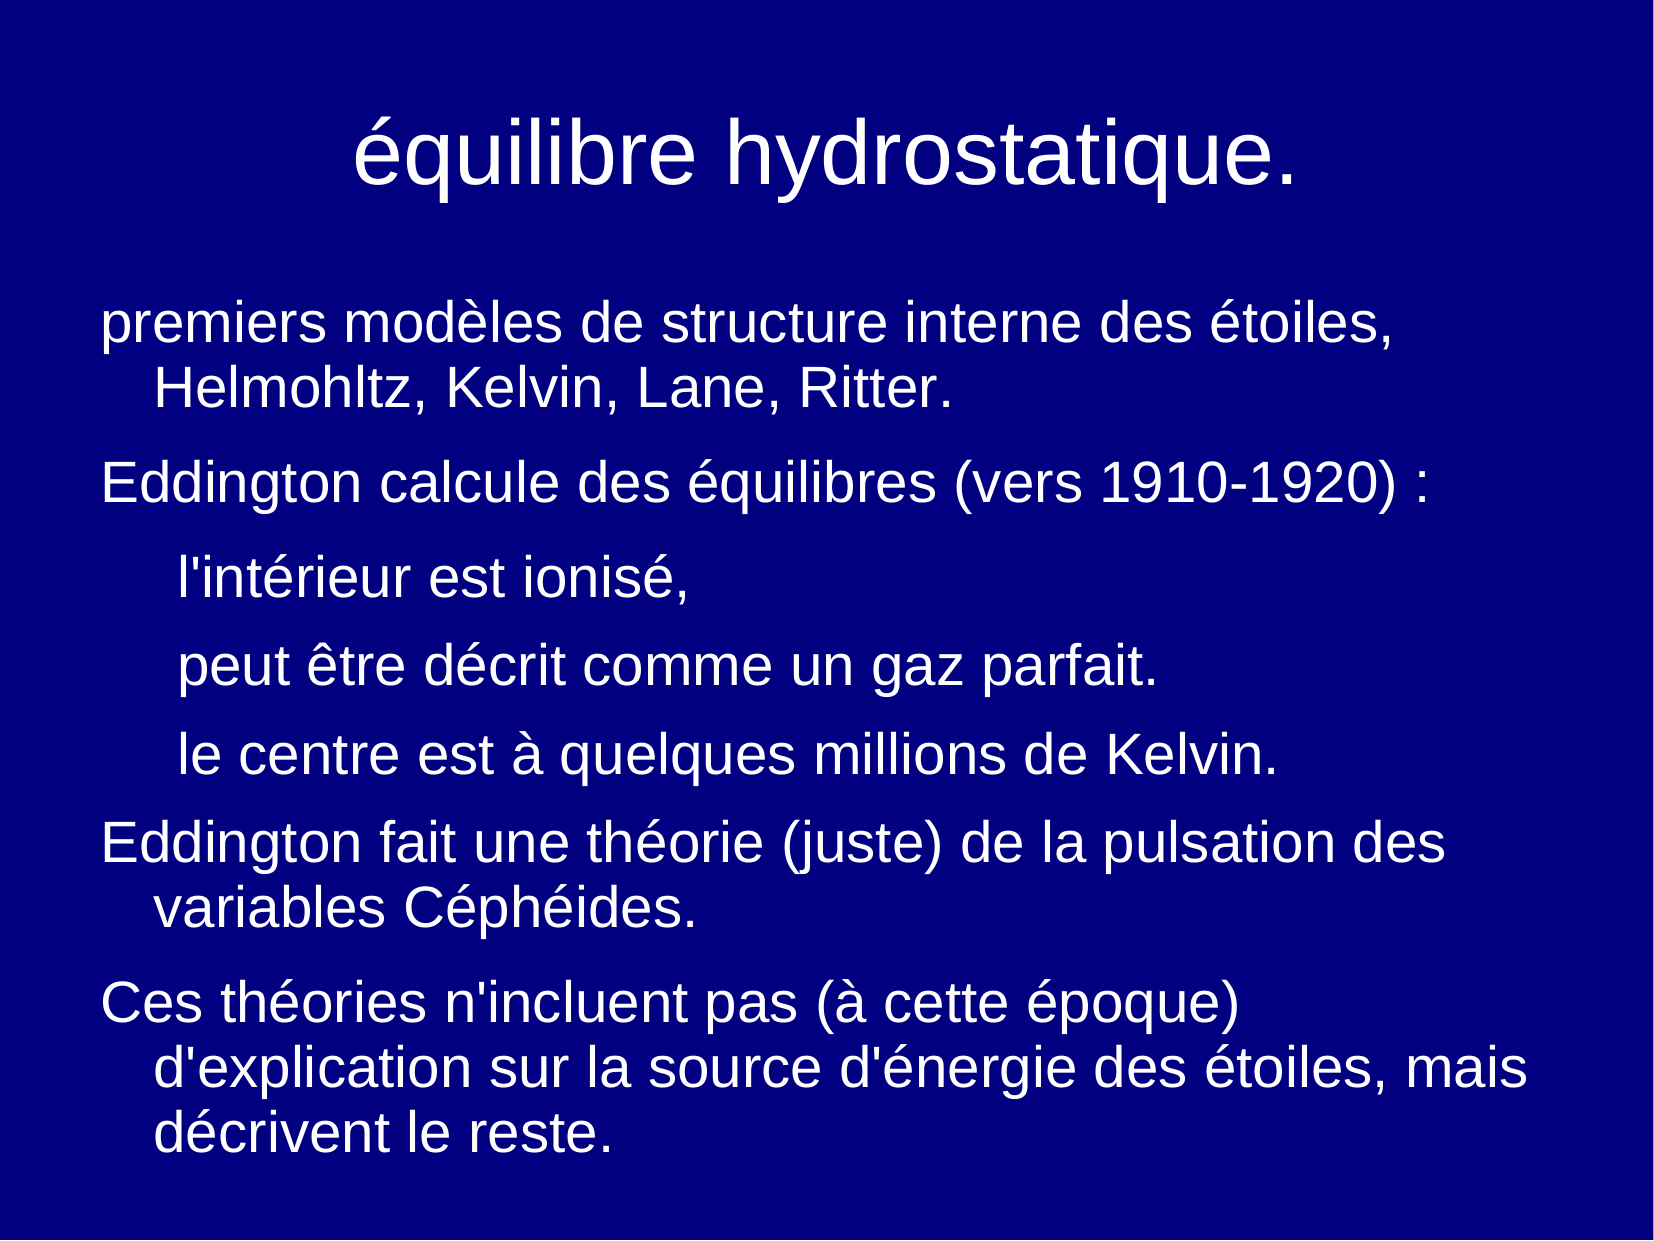

# équilibre hydrostatique.
premiers modèles de structure interne des étoiles, Helmohltz, Kelvin, Lane, Ritter.
Eddington calcule des équilibres (vers 1910-1920) :
l'intérieur est ionisé,
peut être décrit comme un gaz parfait.
le centre est à quelques millions de Kelvin.
Eddington fait une théorie (juste) de la pulsation des variables Céphéides.
Ces théories n'incluent pas (à cette époque) d'explication sur la source d'énergie des étoiles, mais décrivent le reste.